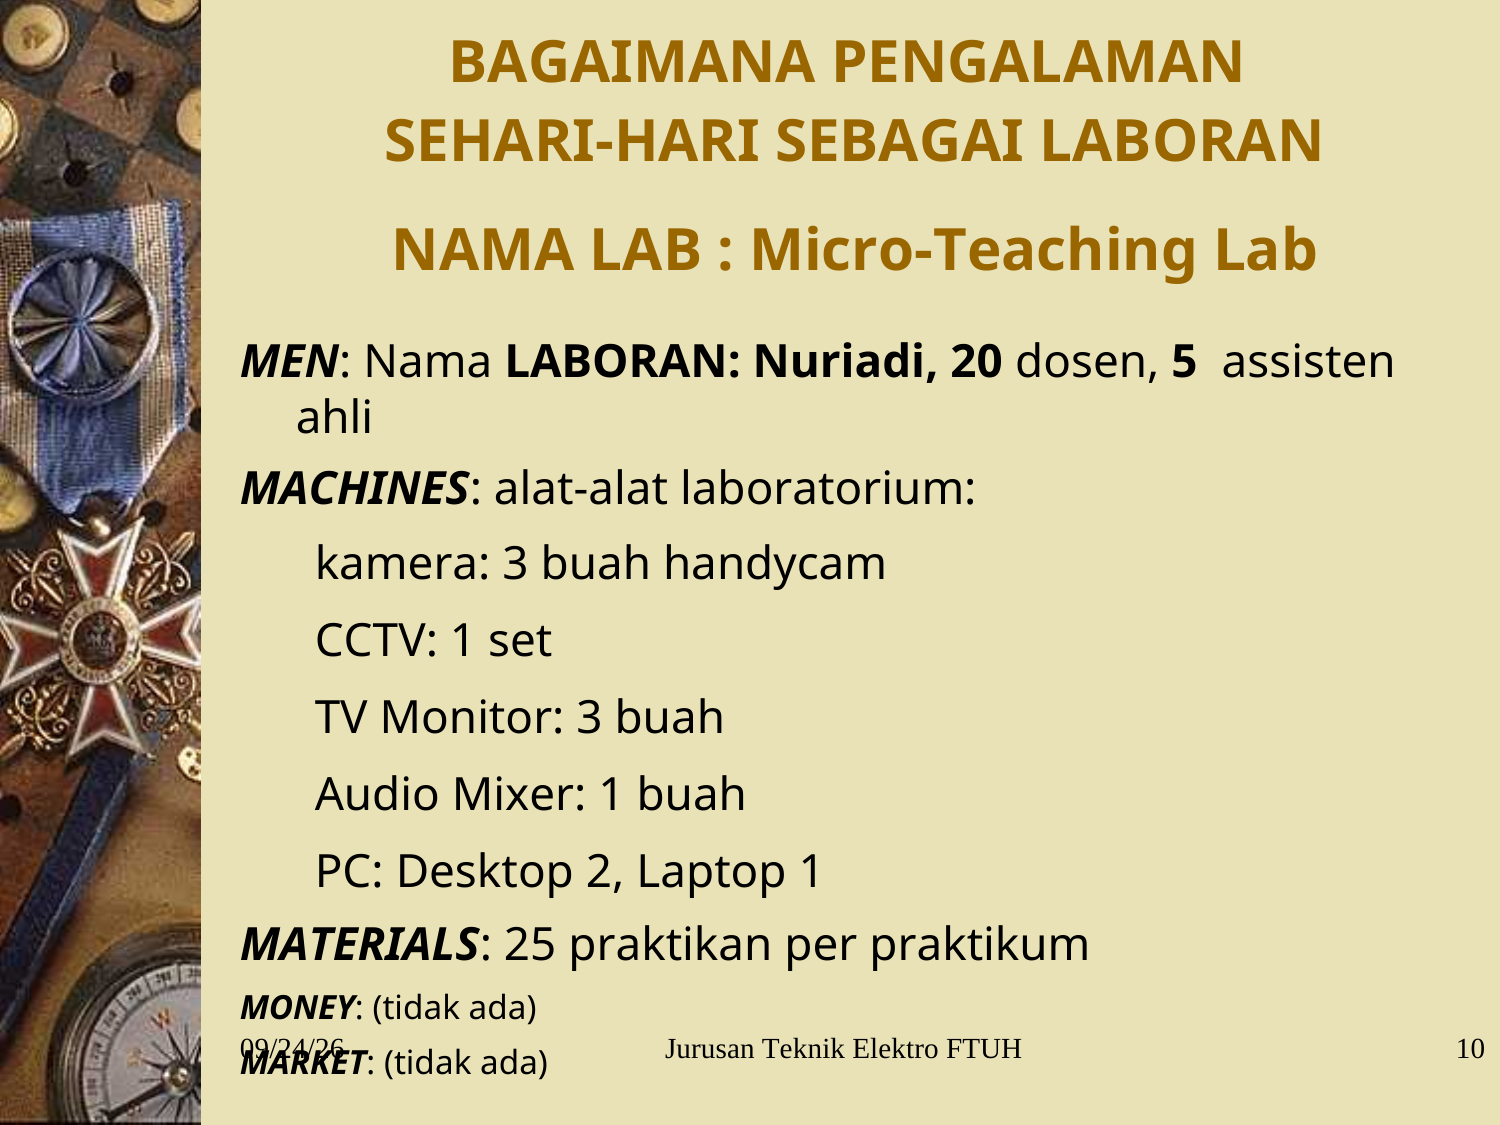

# BAGAIMANA PENGALAMAN SEHARI-HARI SEBAGAI LABORAN
NAMA LAB : Micro-Teaching Lab
MEN: Nama LABORAN: Nuriadi, 20 dosen, 5 assisten ahli
MACHINES: alat-alat laboratorium:
kamera: 3 buah handycam
CCTV: 1 set
TV Monitor: 3 buah
Audio Mixer: 1 buah
PC: Desktop 2, Laptop 1
MATERIALS: 25 praktikan per praktikum
MONEY: (tidak ada)
MARKET: (tidak ada)
Jurusan Teknik Elektro FTUH
10